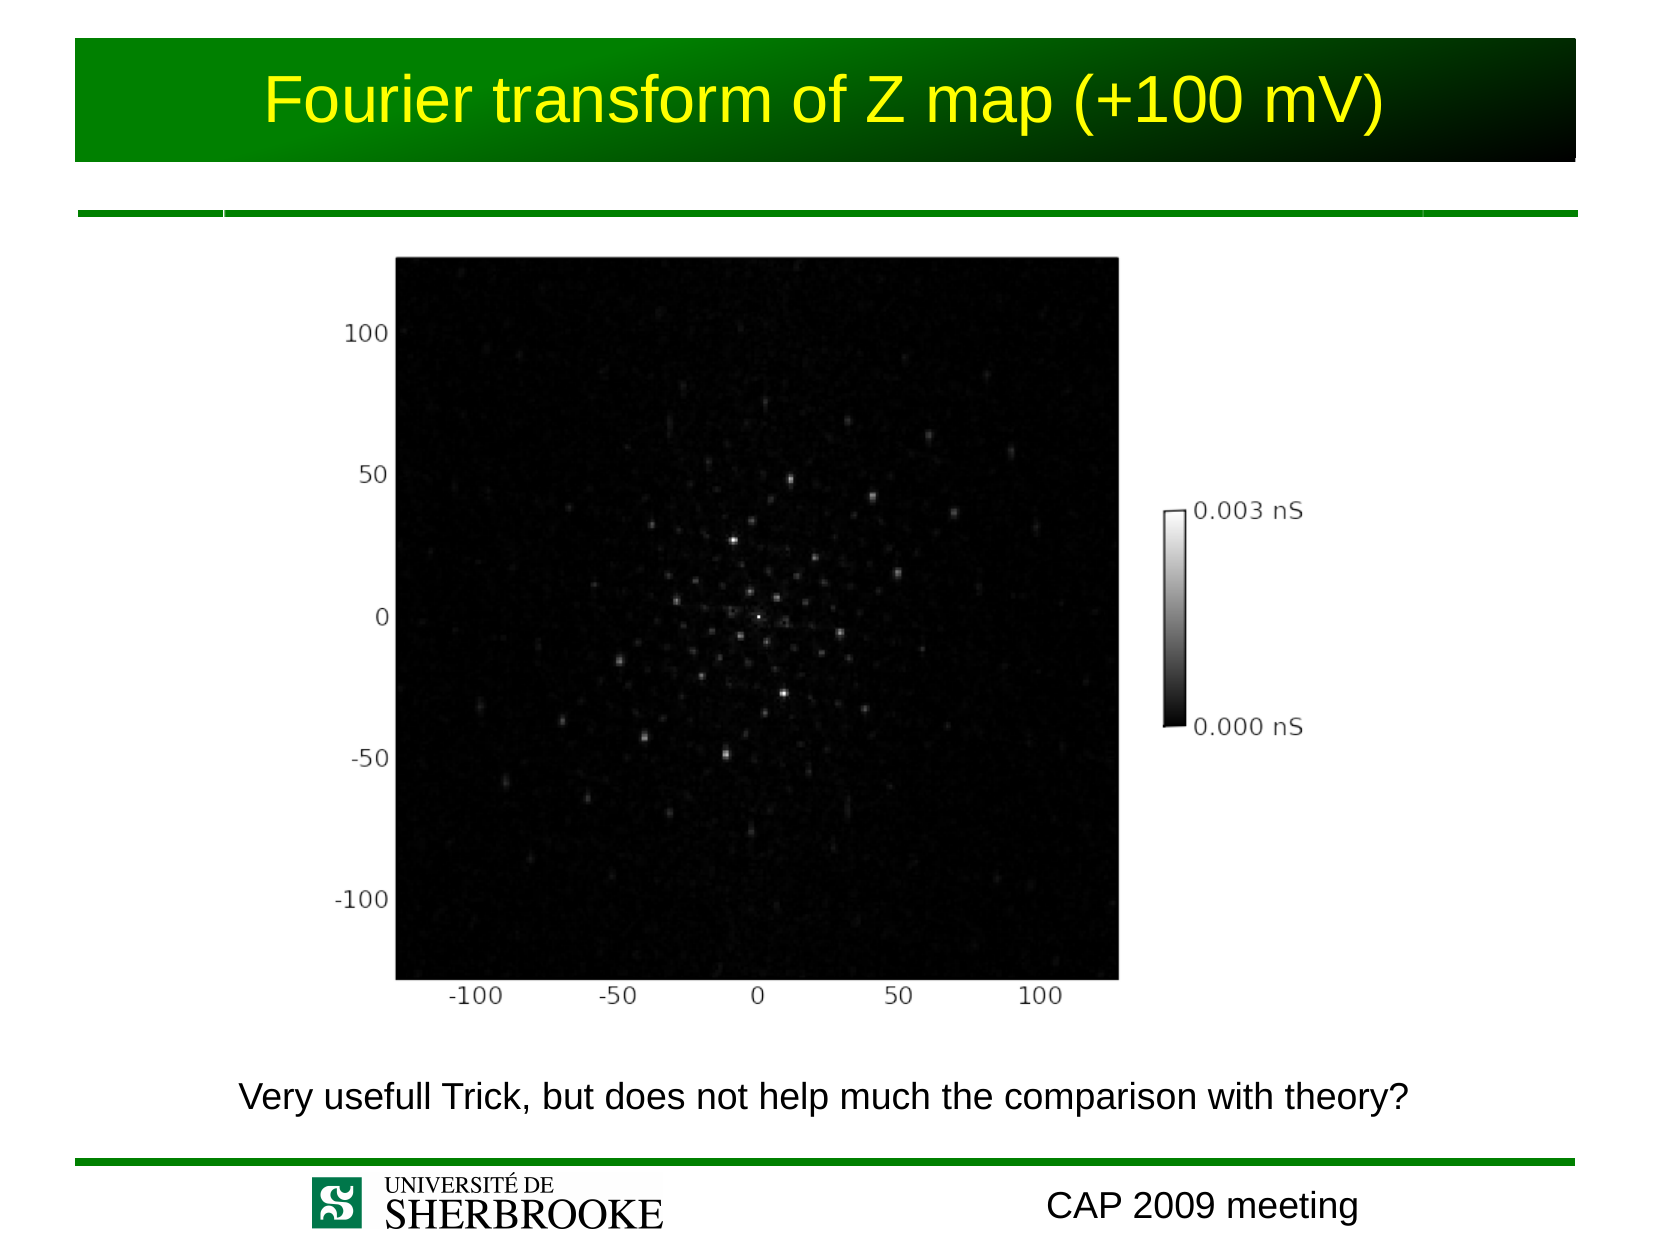

# Fourier transform of Z map (+100 mV)
Very usefull Trick, but does not help much the comparison with theory?